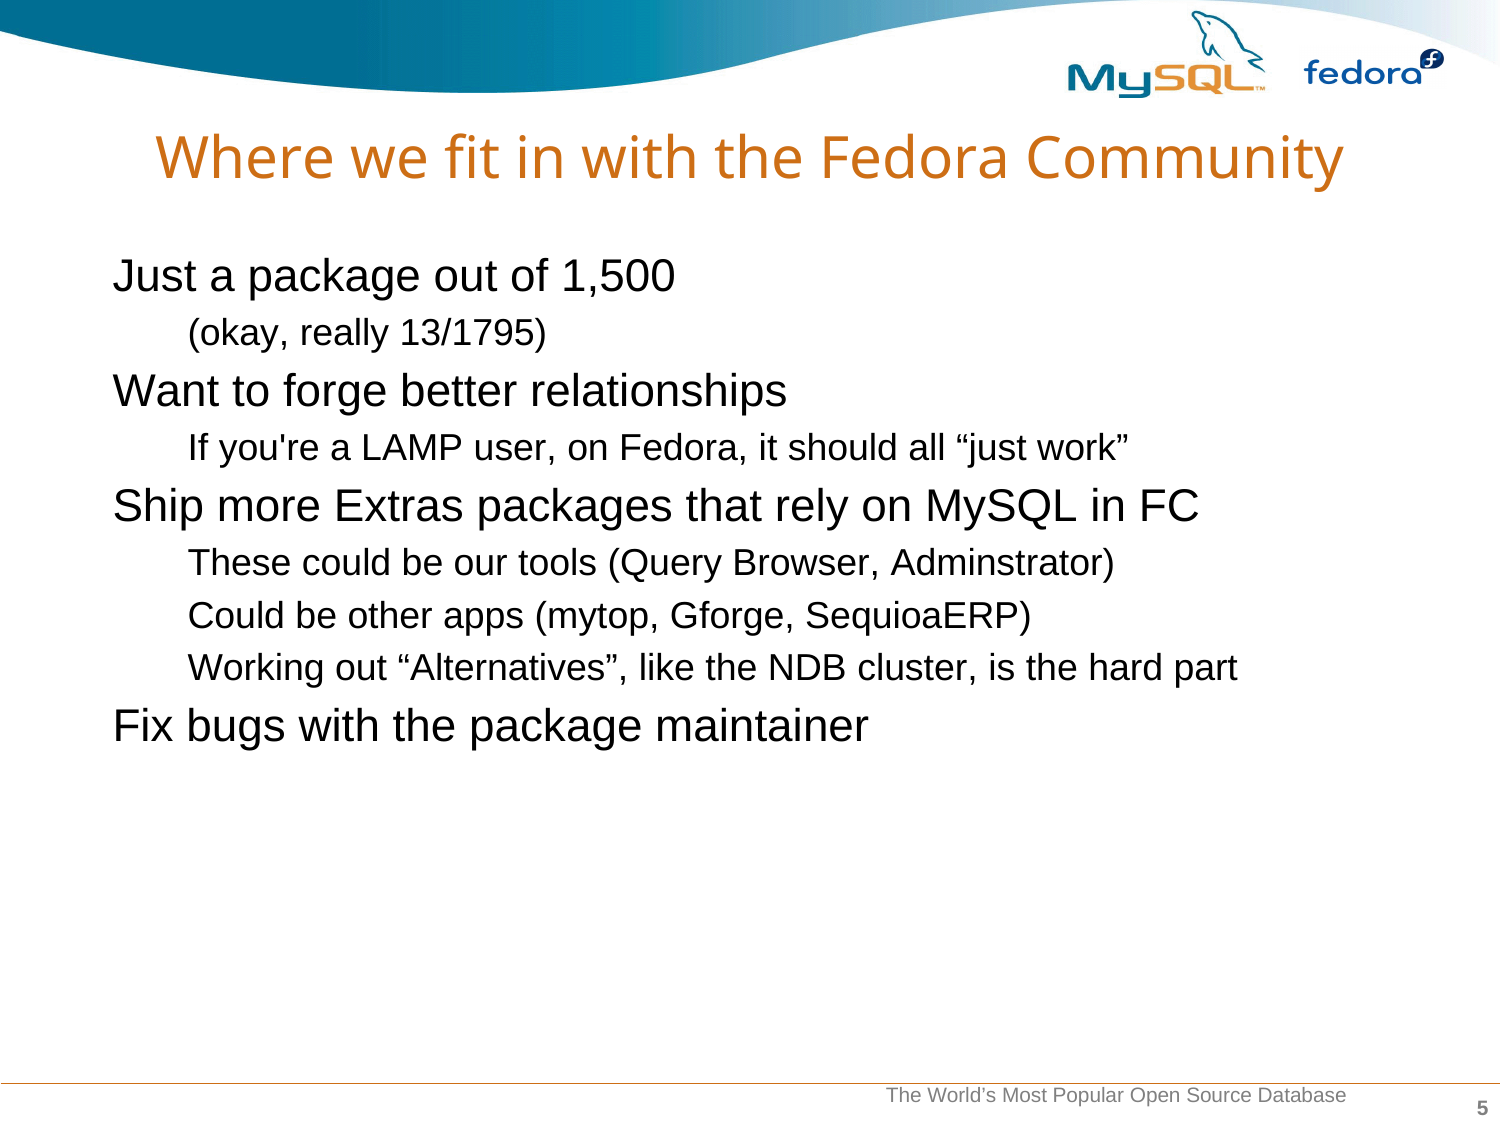

# Where we fit in with the Fedora Community
Just a package out of 1,500
(okay, really 13/1795)
Want to forge better relationships
If you're a LAMP user, on Fedora, it should all “just work”
Ship more Extras packages that rely on MySQL in FC
These could be our tools (Query Browser, Adminstrator)
Could be other apps (mytop, Gforge, SequioaERP)
Working out “Alternatives”, like the NDB cluster, is the hard part
Fix bugs with the package maintainer